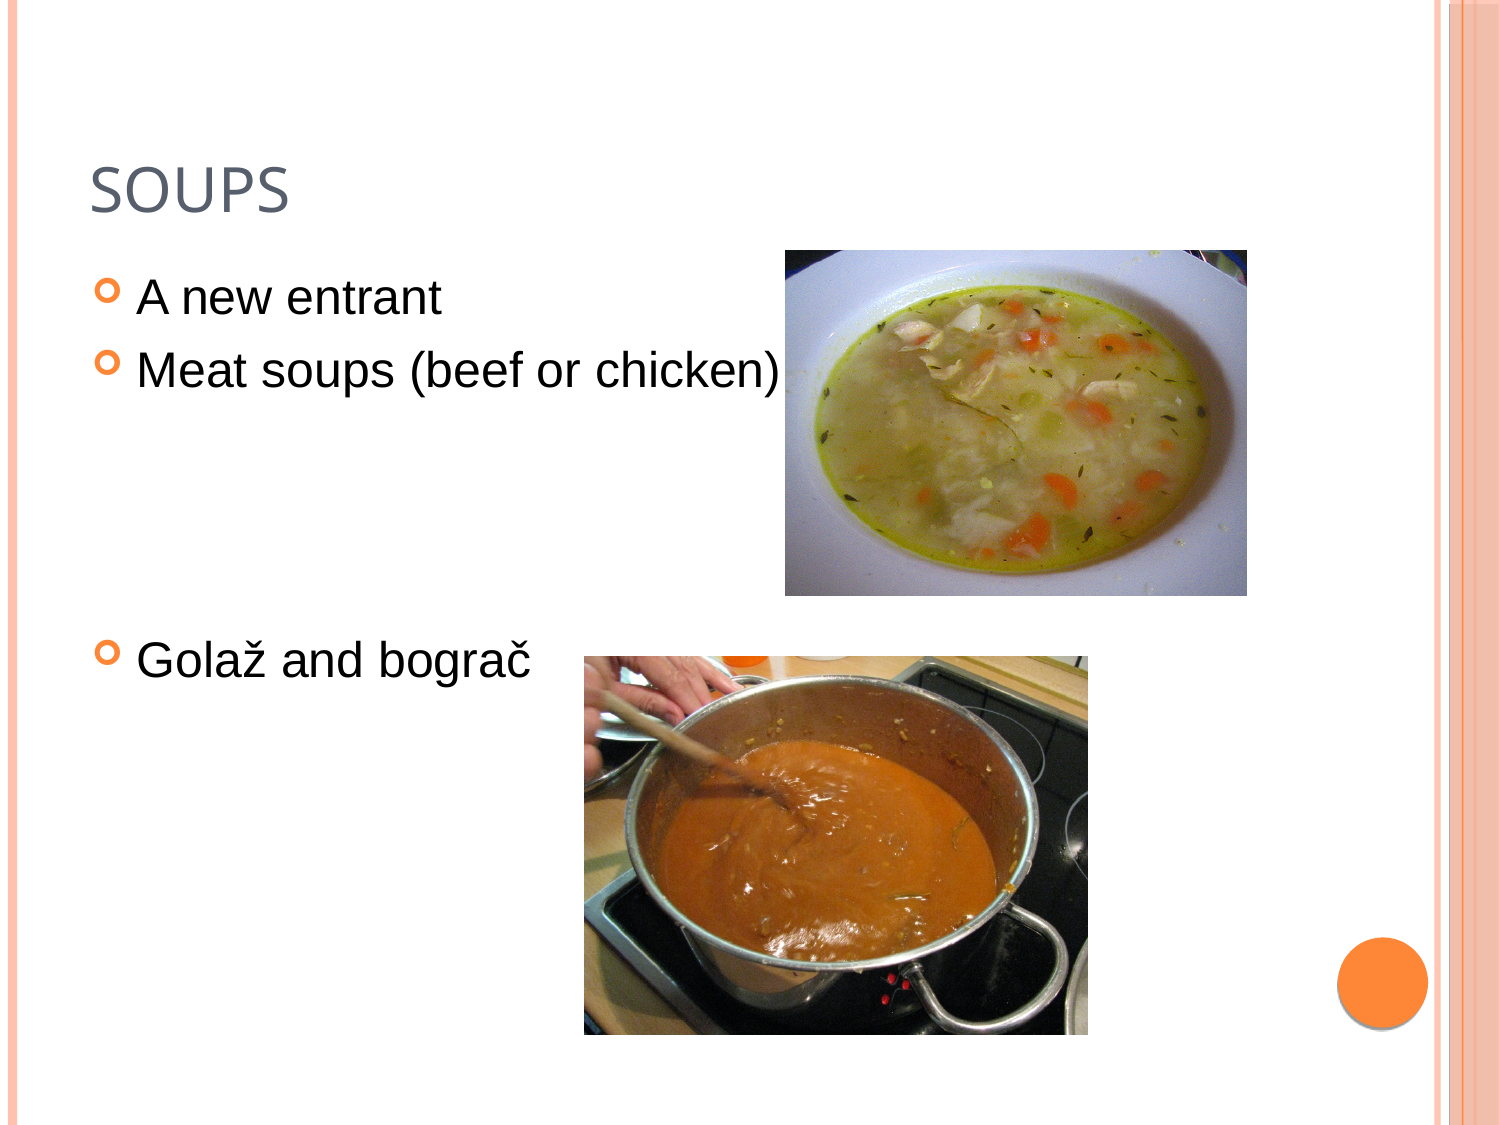

# SOUPS
A new entrant
Meat soups (beef or chicken)
Golaž and bograč